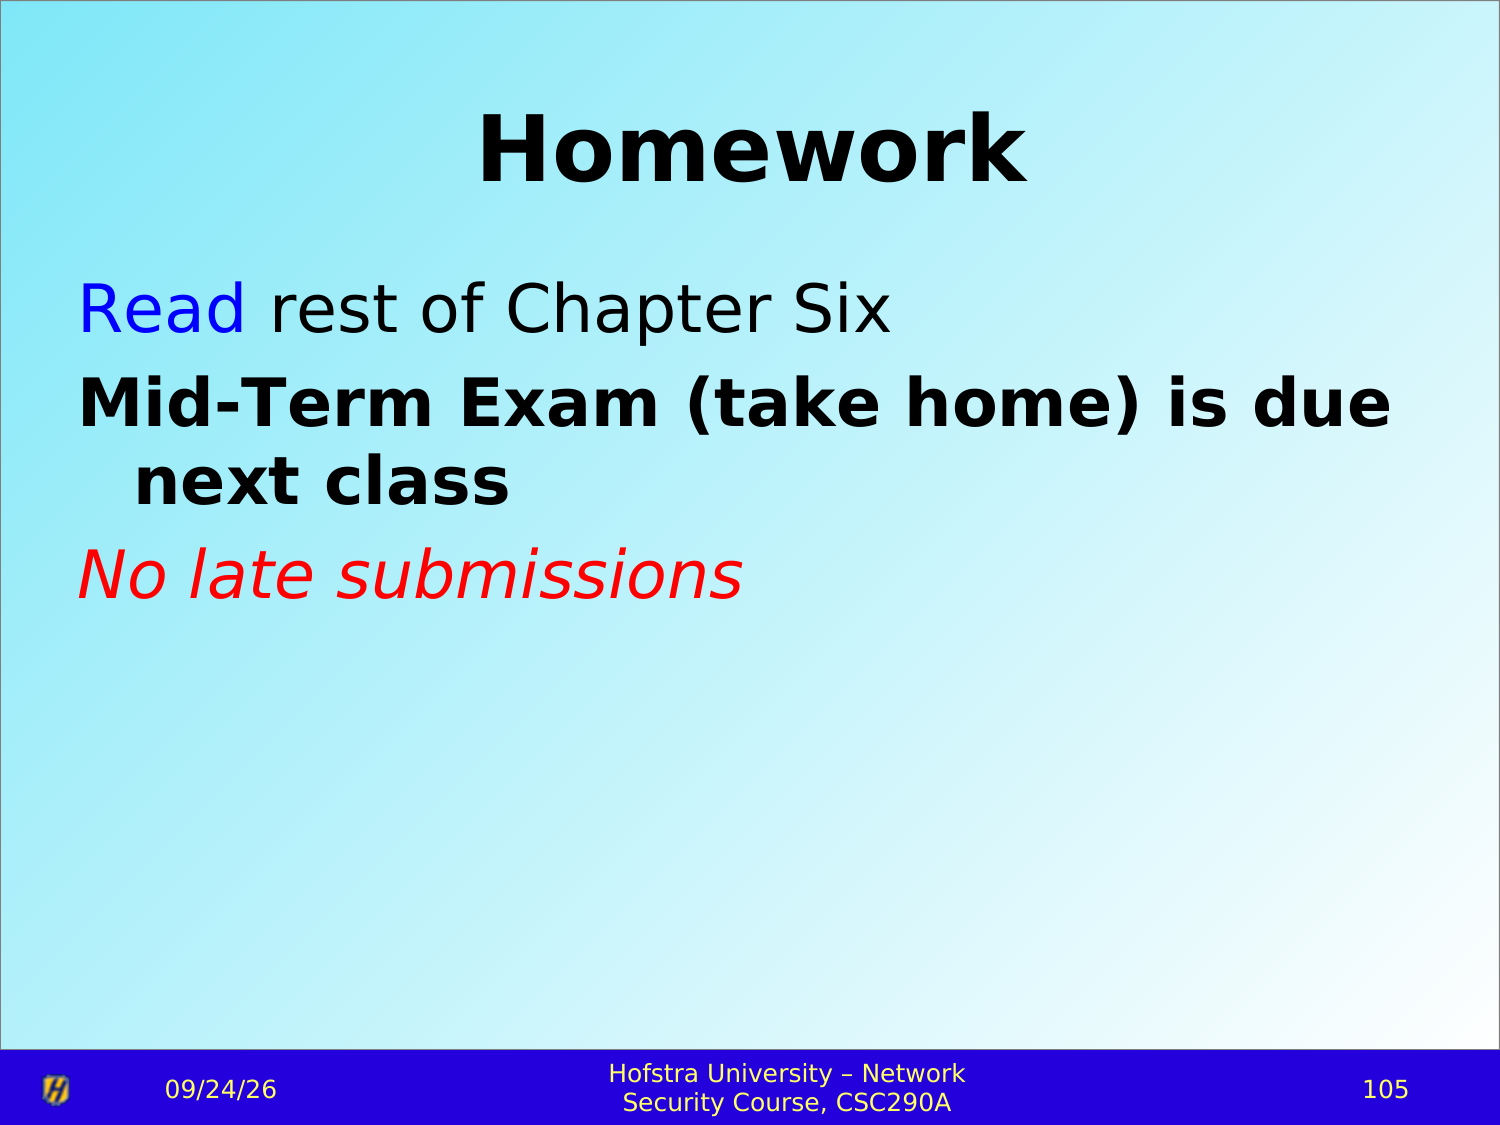

# Homework
Read rest of Chapter Six
Mid-Term Exam (take home) is due next class
No late submissions
105